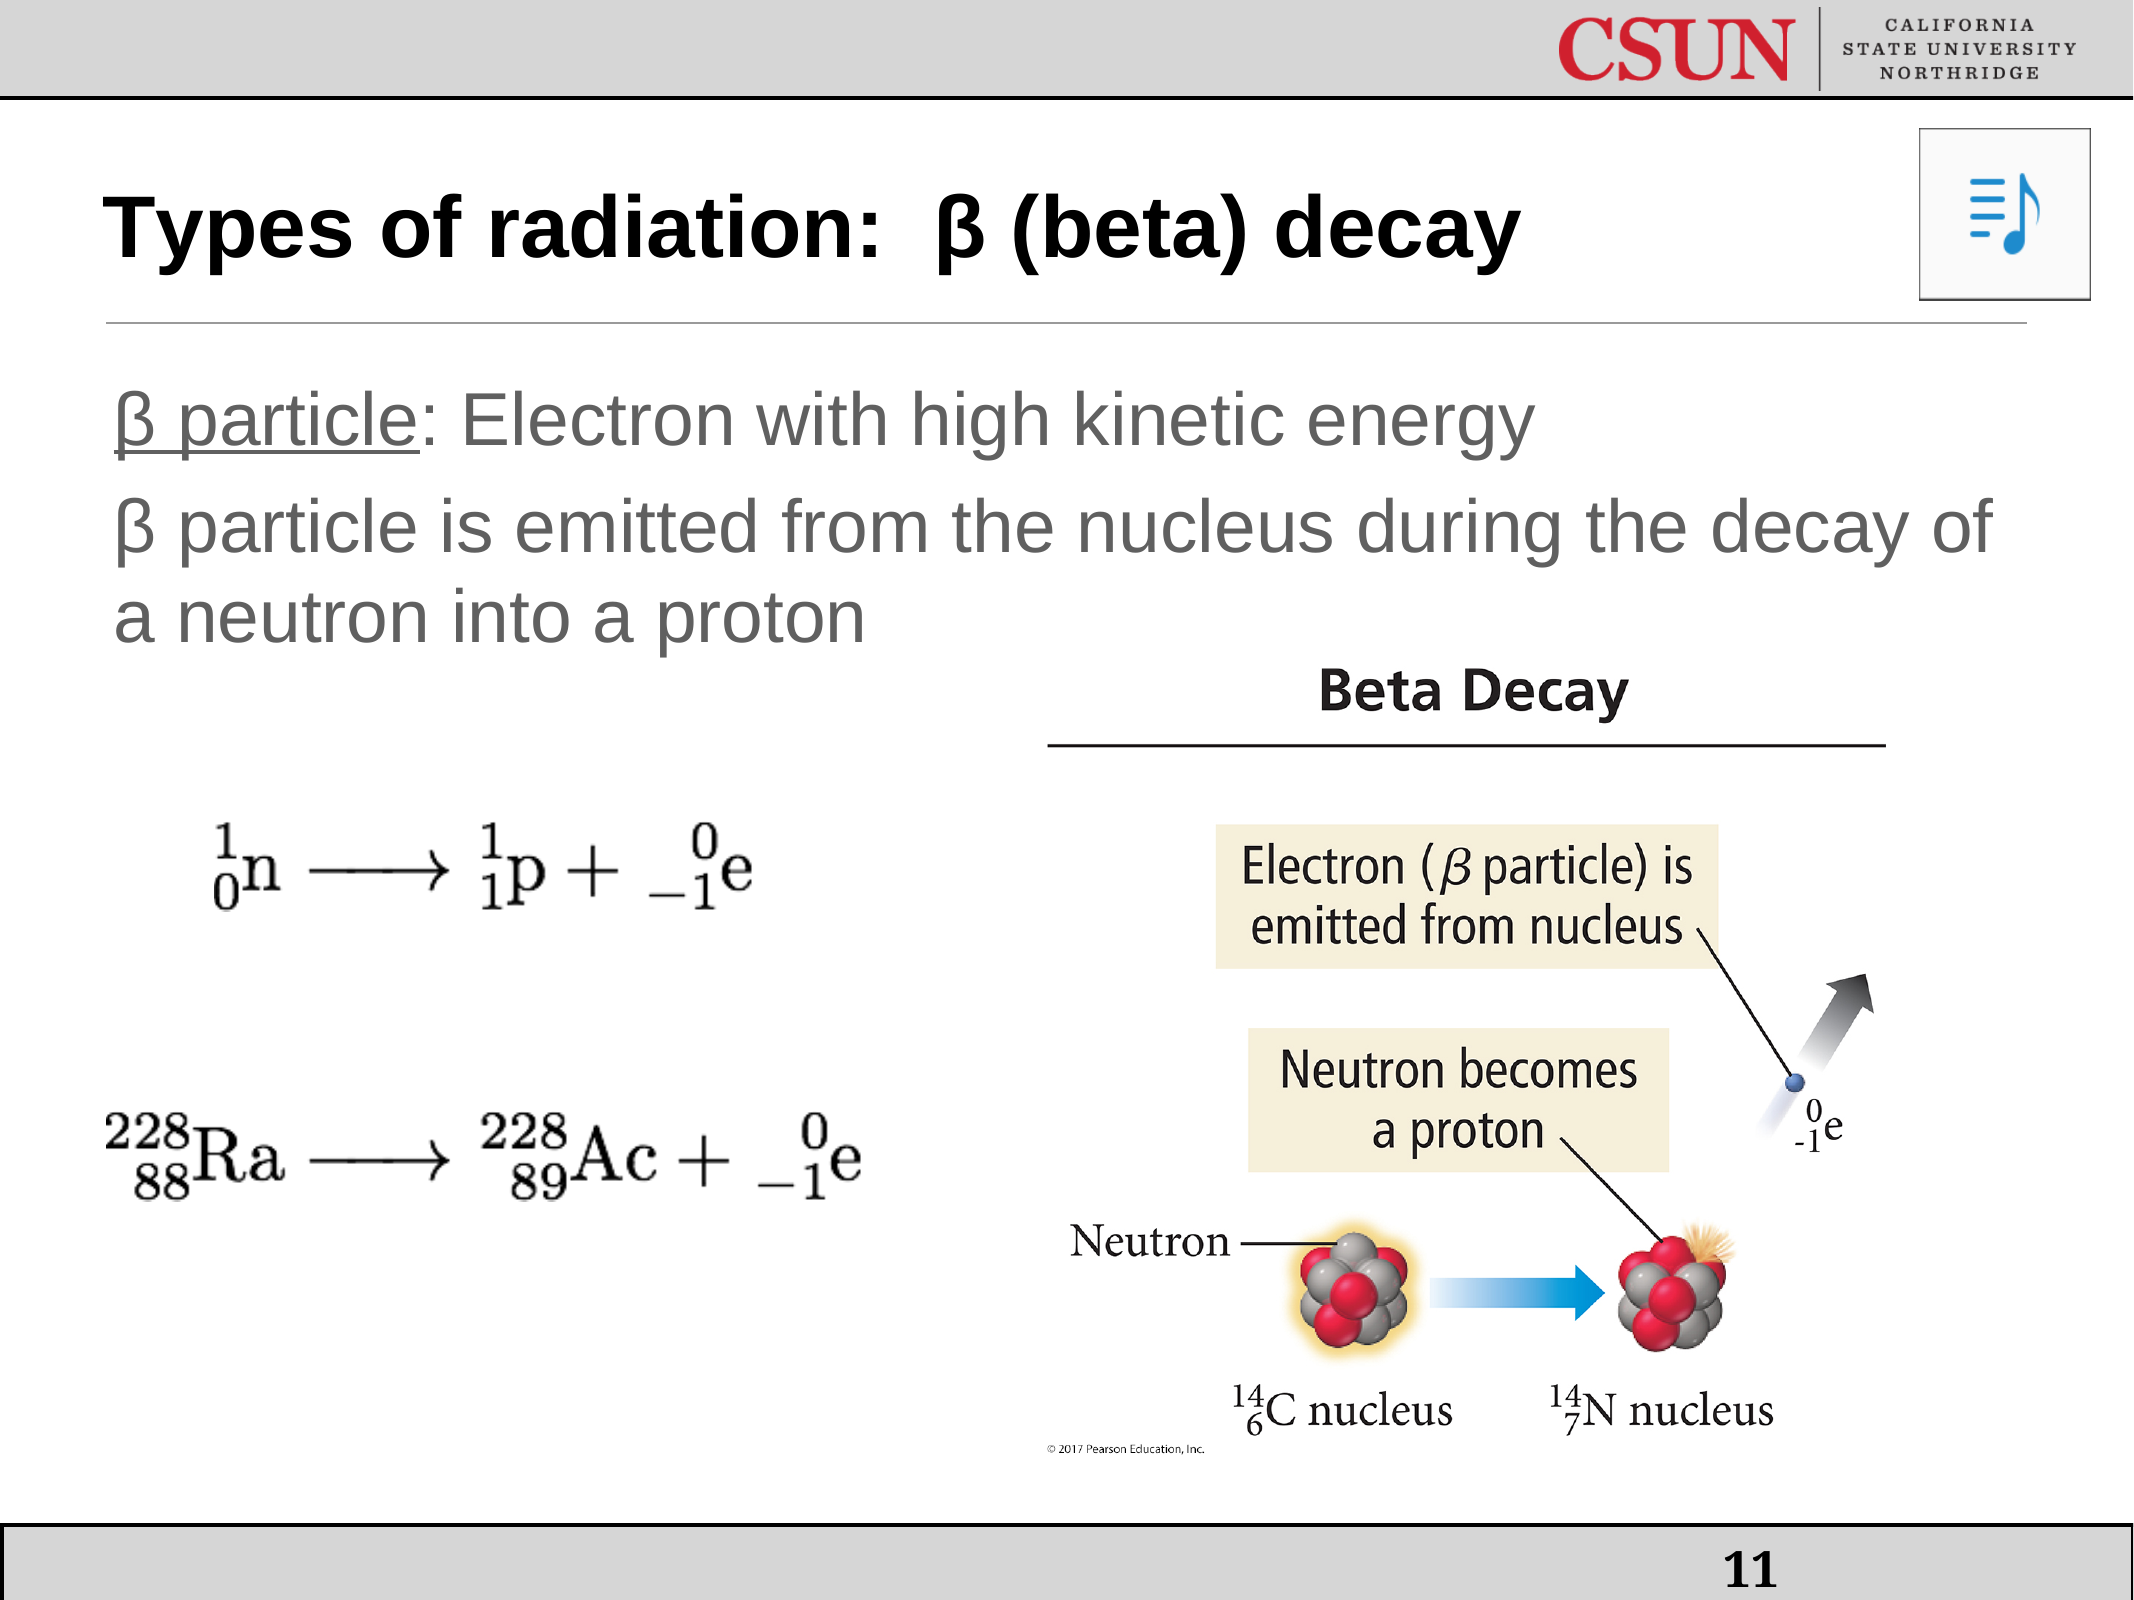

# Types of radiation: β (beta) decay
β particle: Electron with high kinetic energy
β particle is emitted from the nucleus during the decay of a neutron into a proton
11